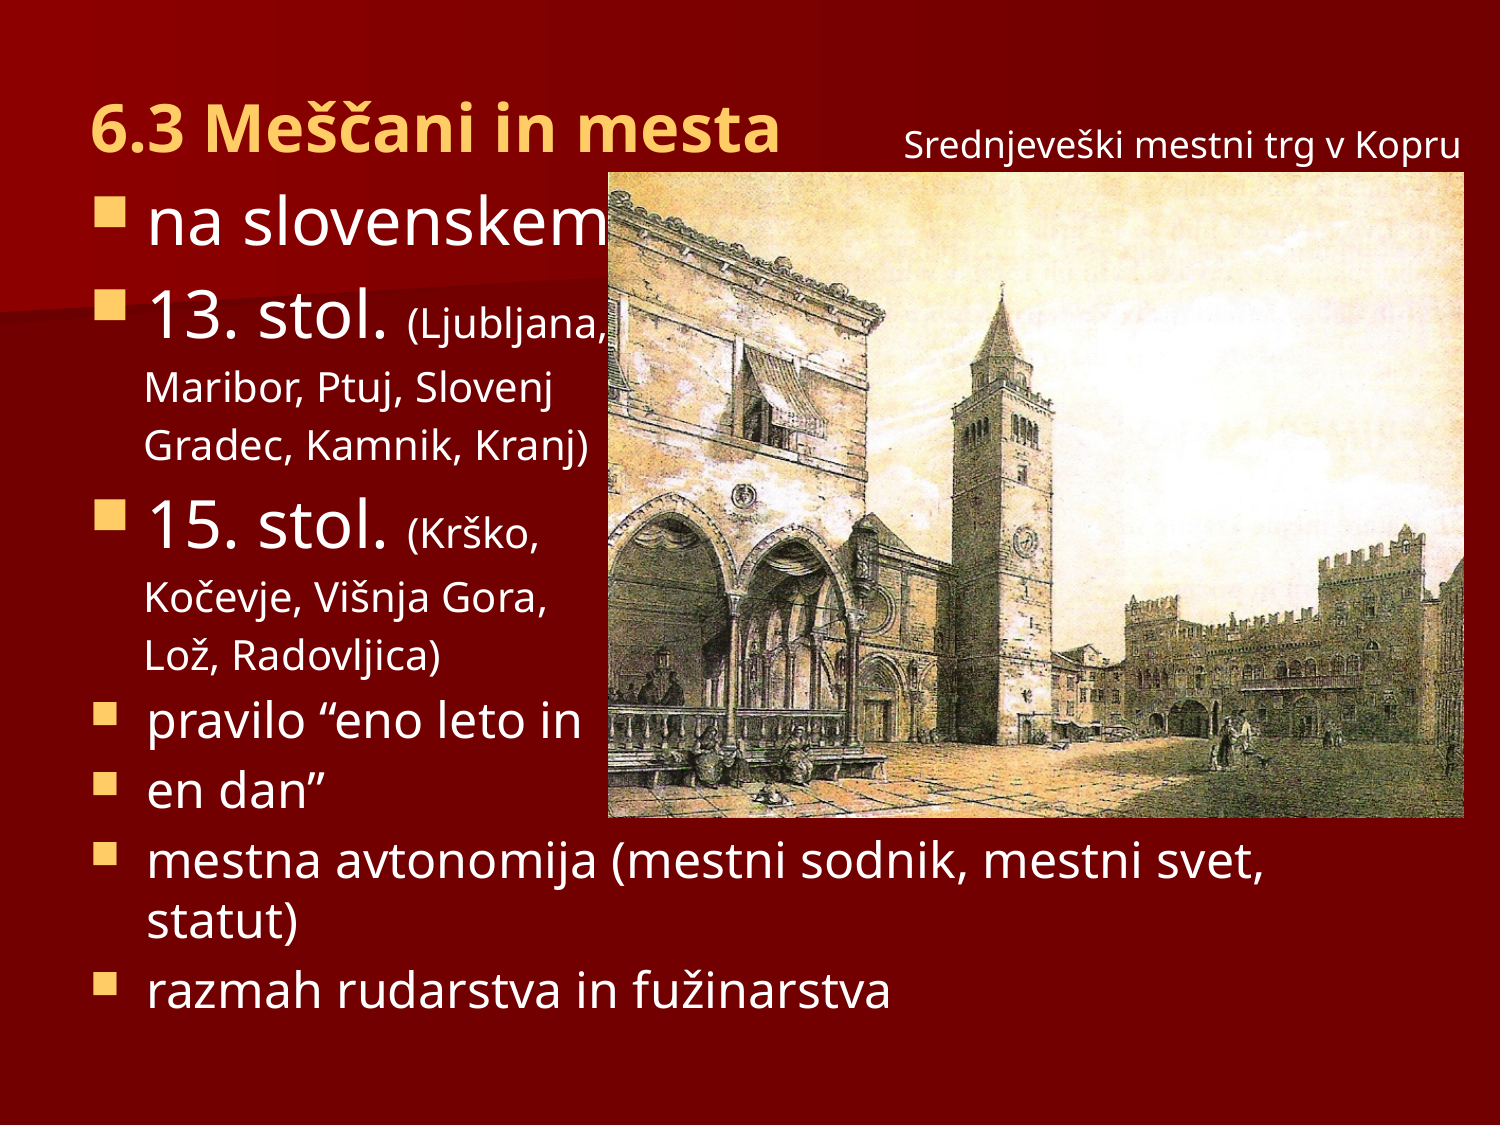

# 6.3 Meščani in mesta
na slovenskem malo meščanov
13. stol. (Ljubljana,
 Maribor, Ptuj, Slovenj
 Gradec, Kamnik, Kranj)
15. stol. (Krško,
 Kočevje, Višnja Gora,
 Lož, Radovljica)
pravilo “eno leto in
en dan”
mestna avtonomija (mestni sodnik, mestni svet, statut)
razmah rudarstva in fužinarstva
Srednjeveški mestni trg v Kopru